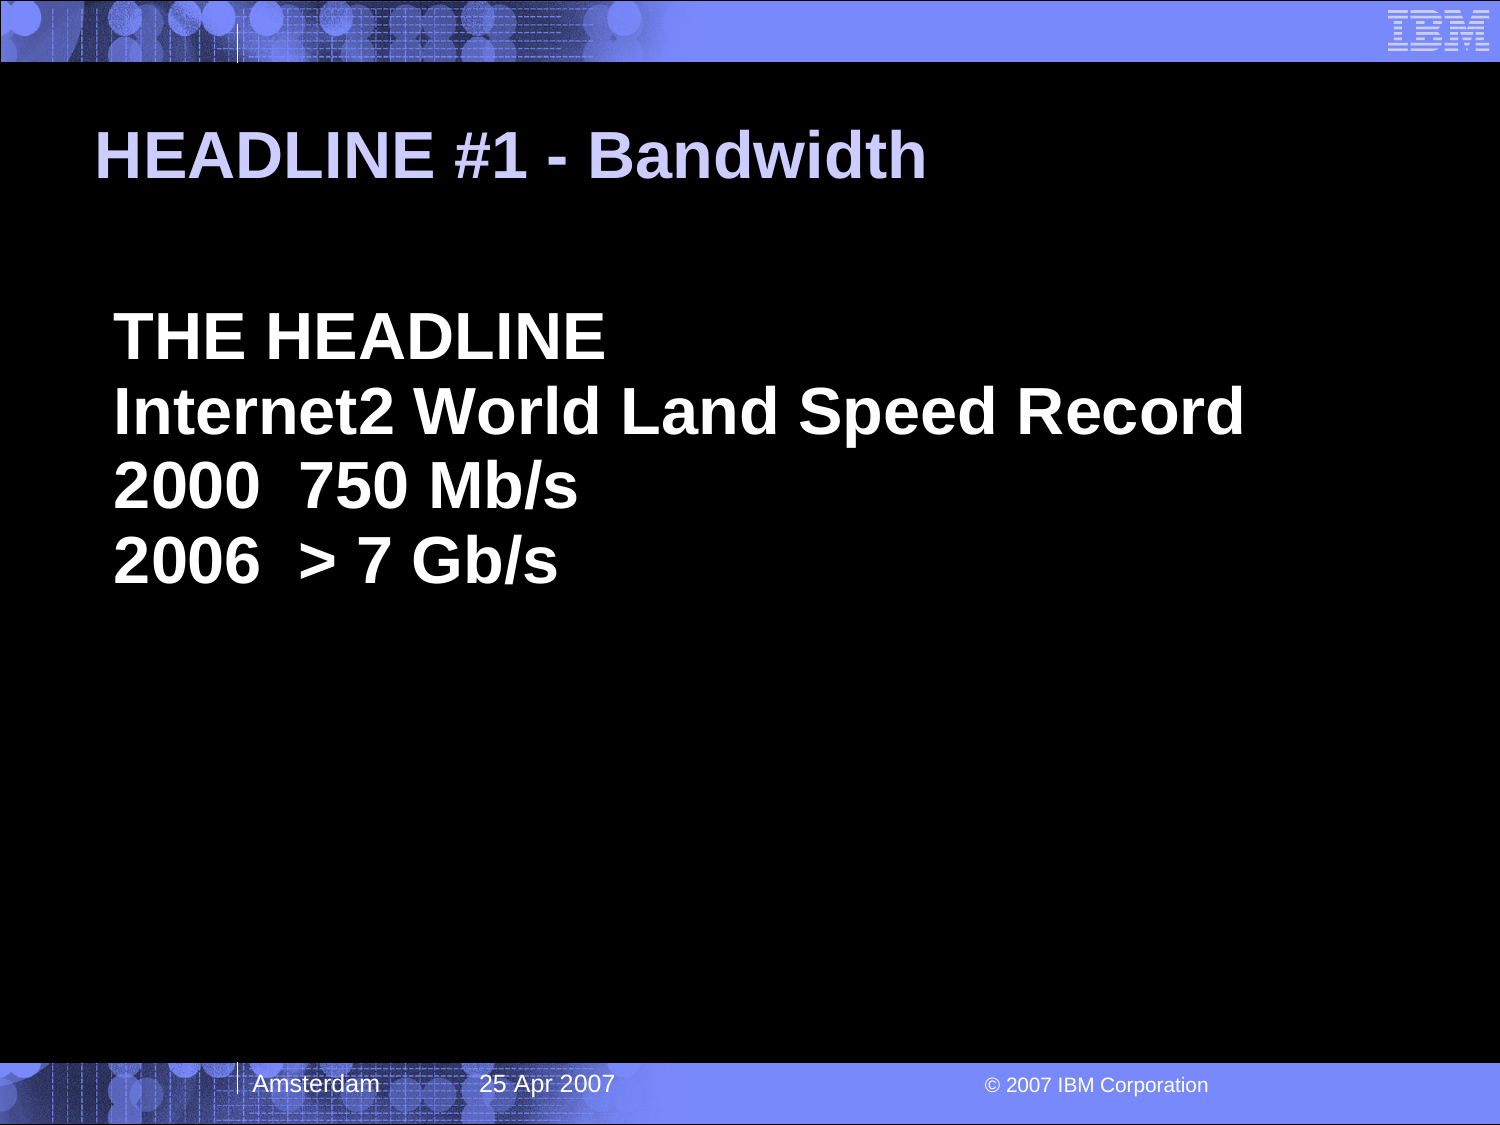

# HEADLINE #1 - Bandwidth
THE HEADLINE
Internet2 World Land Speed Record
2000 750 Mb/s
2006 > 7 Gb/s